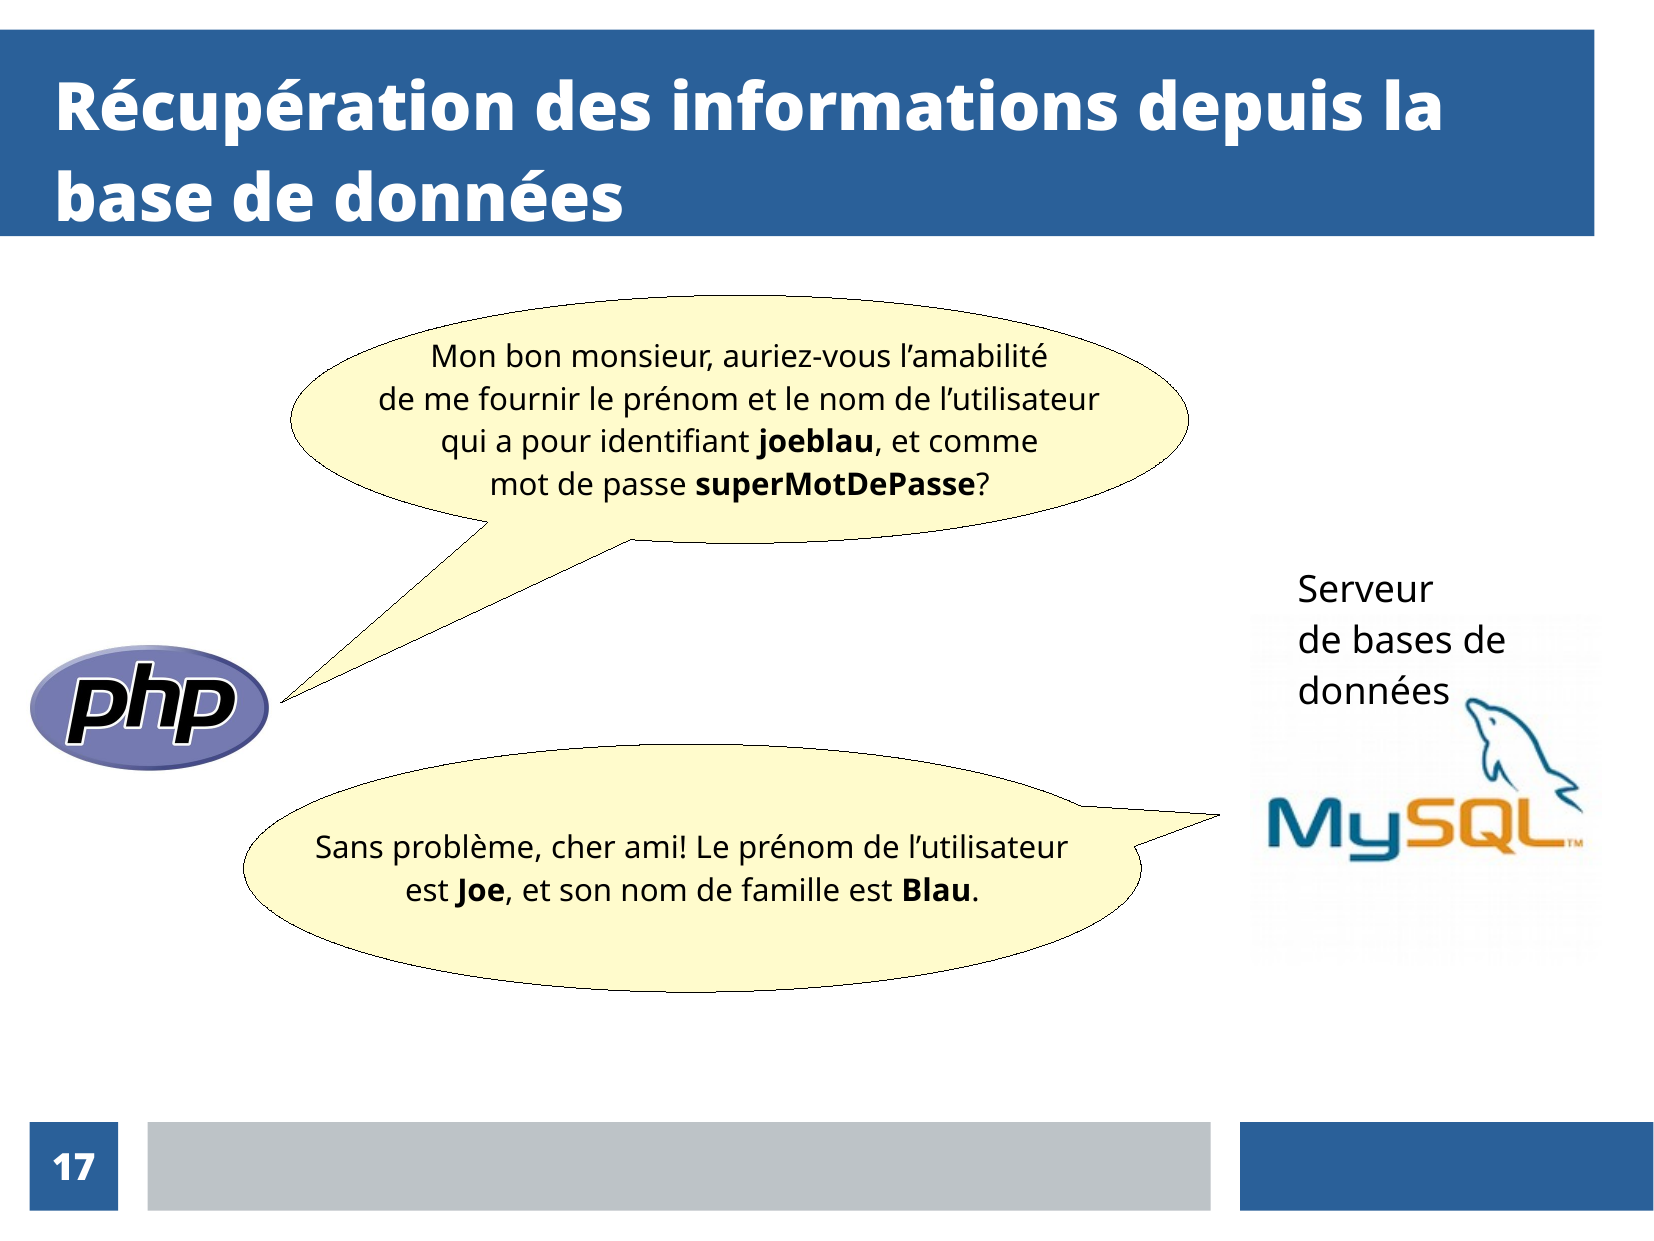

# Récupération des informations depuis la base de données
Mon bon monsieur, auriez-vous l’amabilité
de me fournir le prénom et le nom de l’utilisateur
qui a pour identifiant joeblau, et comme
mot de passe superMotDePasse?
Serveur
de bases de données
Sans problème, cher ami! Le prénom de l’utilisateur
est Joe, et son nom de famille est Blau.
17